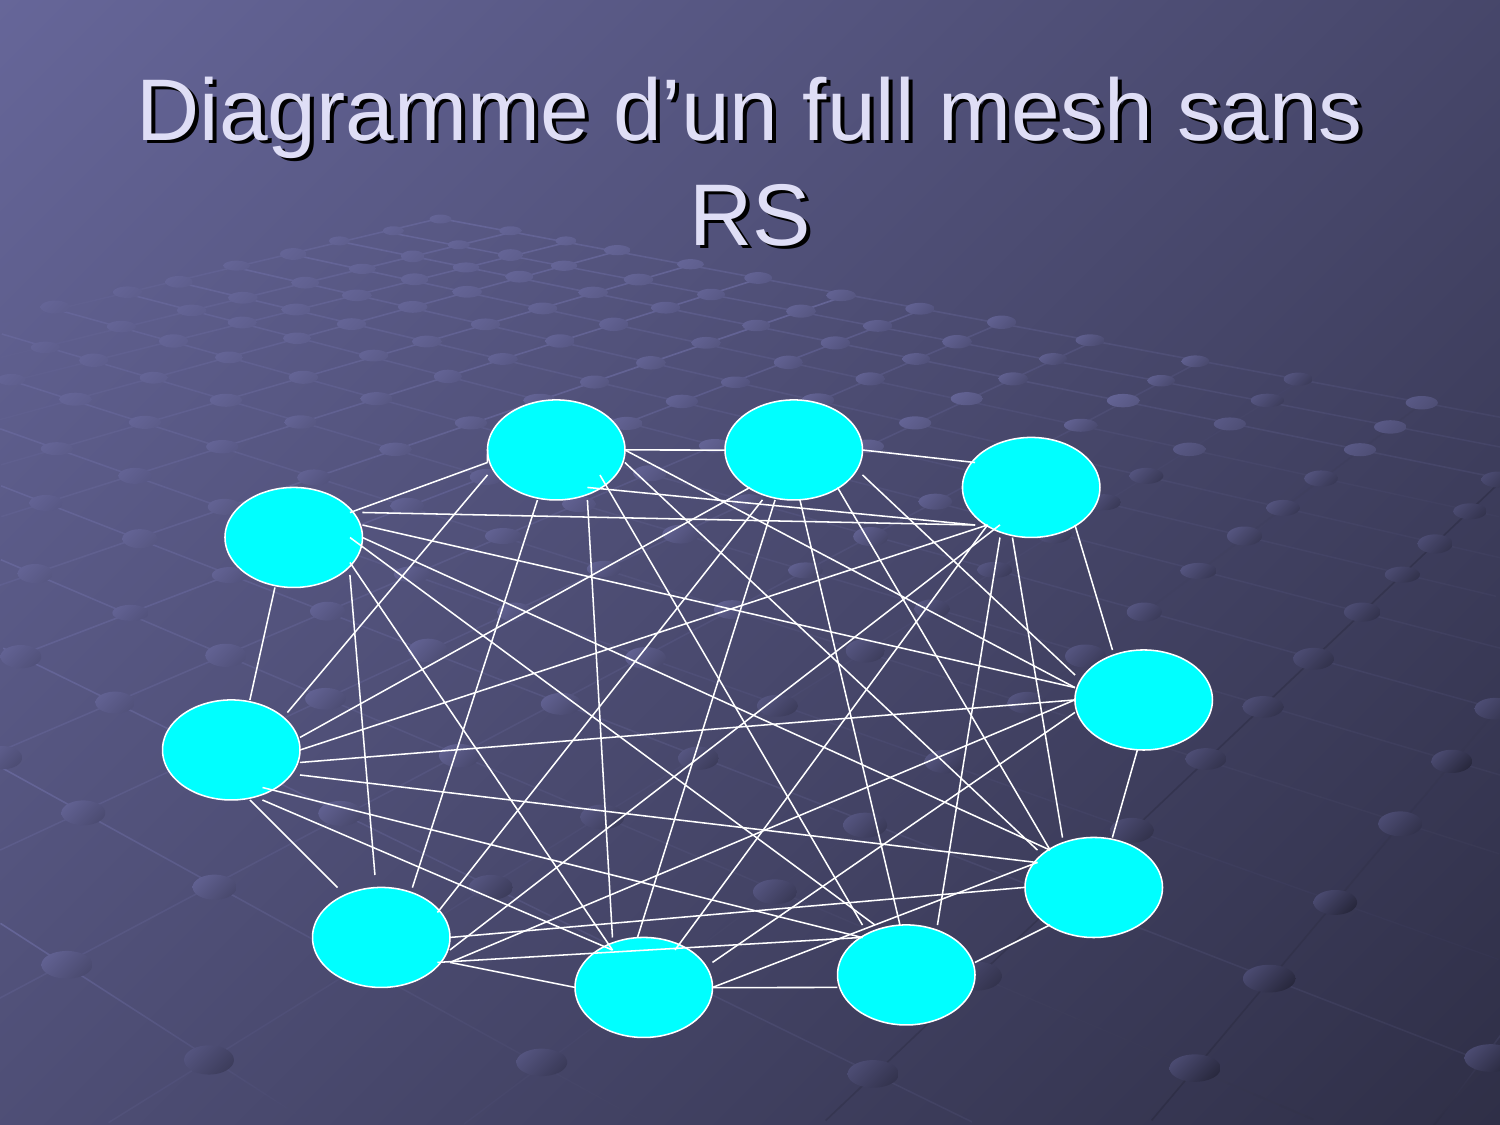

# Diagramme d’un full mesh sans RS